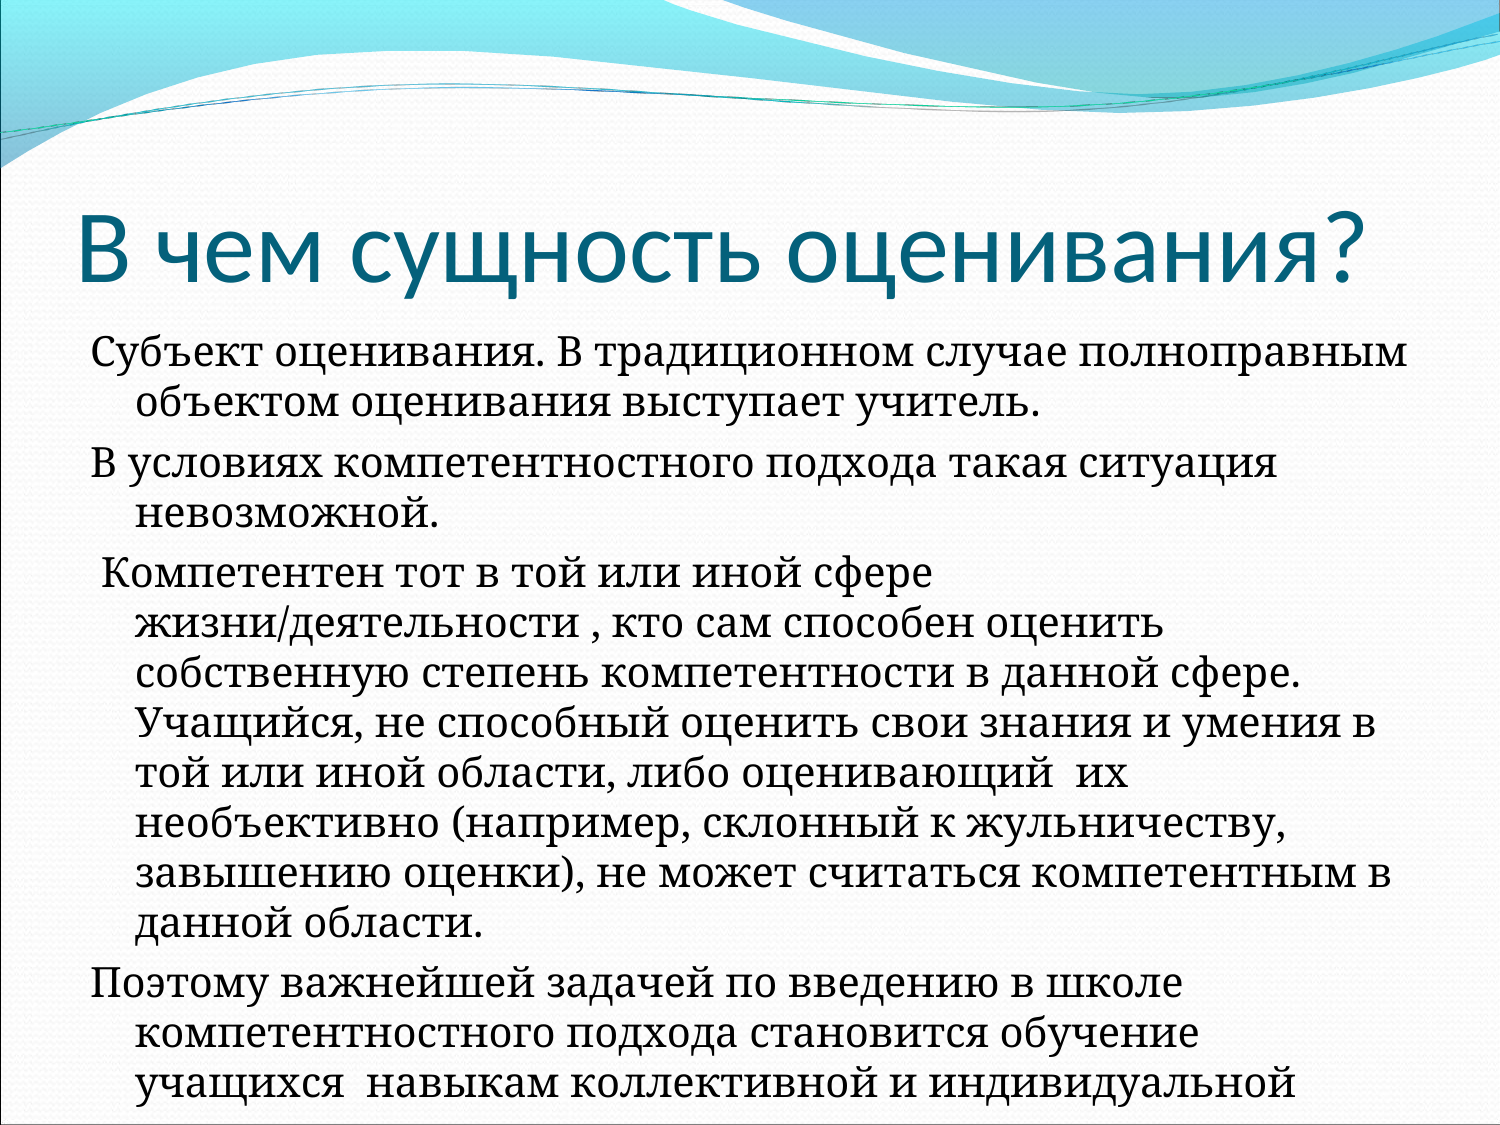

# В чем сущность оценивания?
Субъект оценивания. В традиционном случае полноправным объектом оценивания выступает учитель.
В условиях компетентностного подхода такая ситуация невозможной.
 Компетентен тот в той или иной сфере жизни/деятельности , кто сам способен оценить собственную степень компетентности в данной сфере. Учащийся, не способный оценить свои знания и умения в той или иной области, либо оценивающий их необъективно (например, склонный к жульничеству, завышению оценки), не может считаться компетентным в данной области.
Поэтому важнейшей задачей по введению в школе компетентностного подхода становится обучение учащихся навыкам коллективной и индивидуальной самооценки.